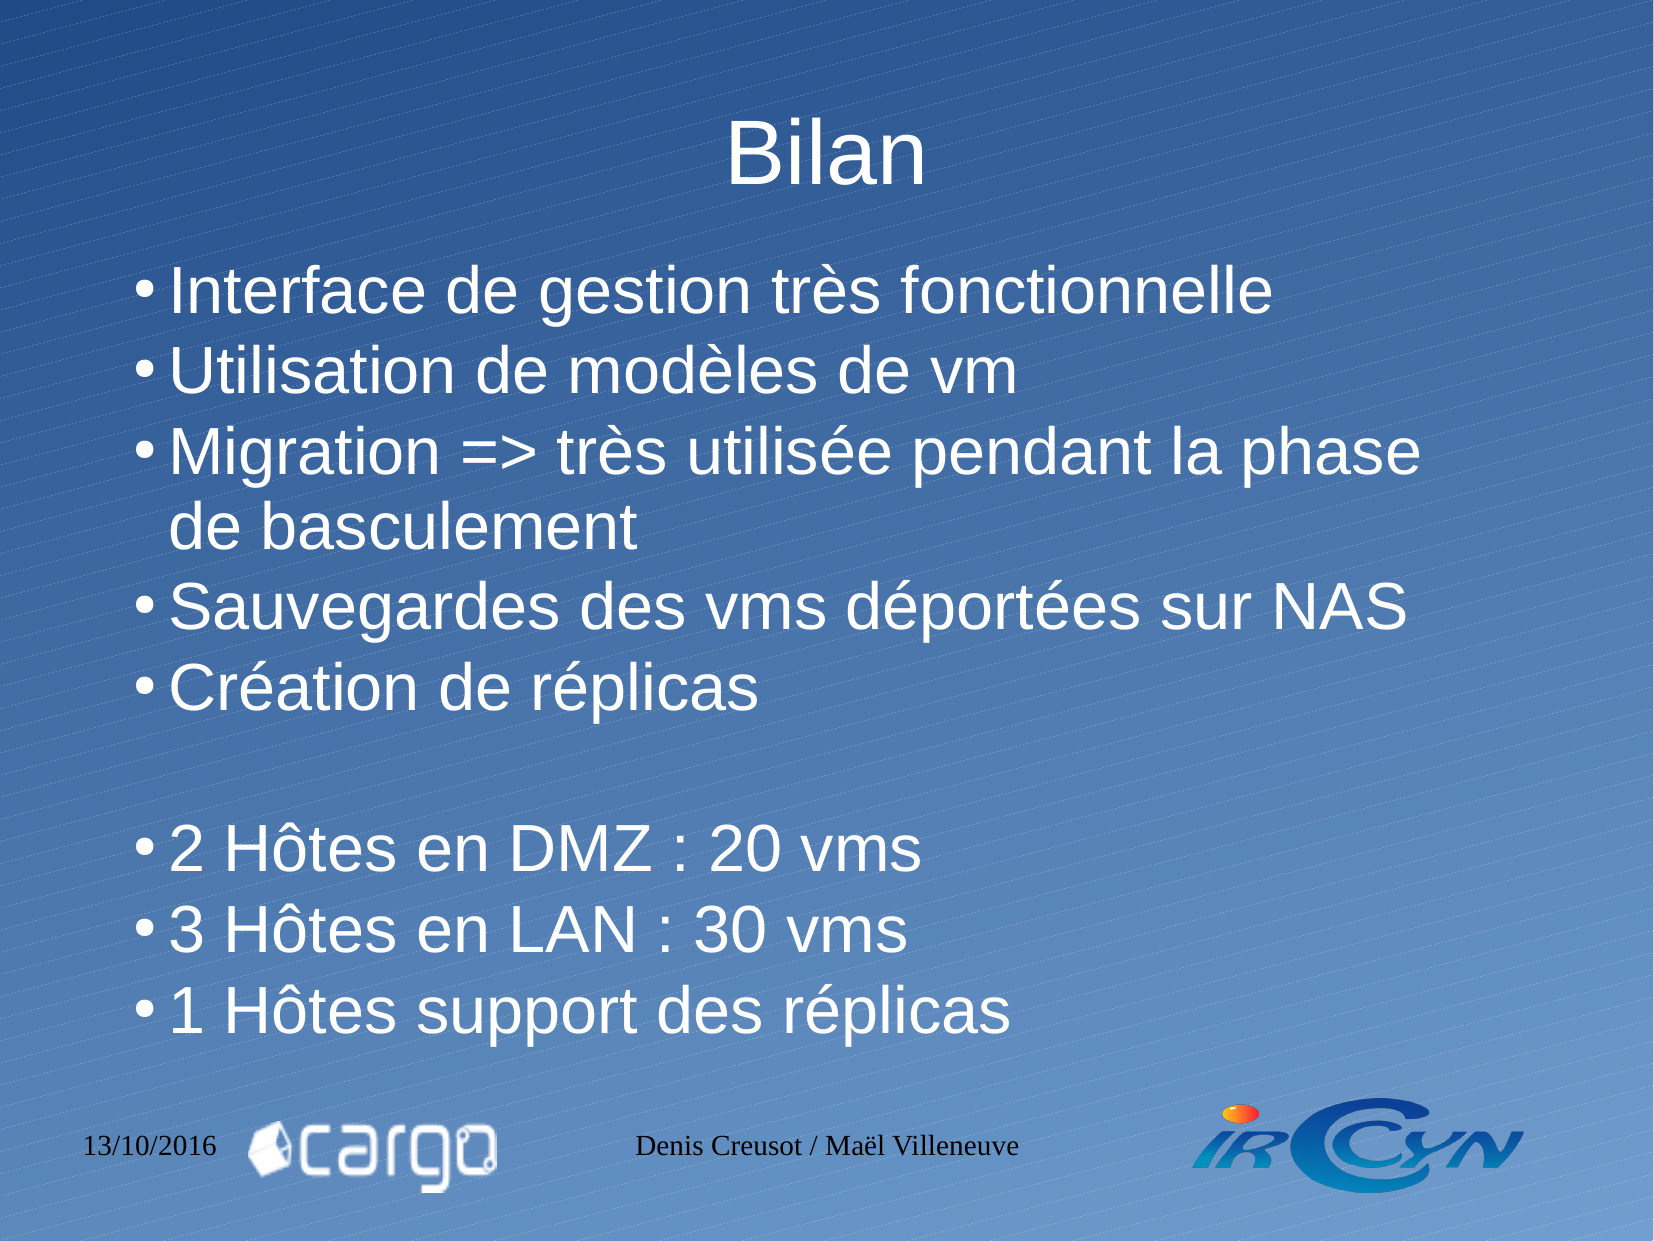

Content
Interface graphique « rêvée »
Système de sauvegarde de qualité = sécurité
Data Séparé = souplesse
Modèles de vm +puppet = efficacité
# Bilan
Interface de gestion très fonctionnelle
Utilisation de modèles de vm
Migration => très utilisée pendant la phase de basculement
Sauvegardes des vms déportées sur NAS
Création de réplicas
2 Hôtes en DMZ : 20 vms
3 Hôtes en LAN : 30 vms
1 Hôtes support des réplicas
13/10/2016
Denis Creusot / Maël Villeneuve